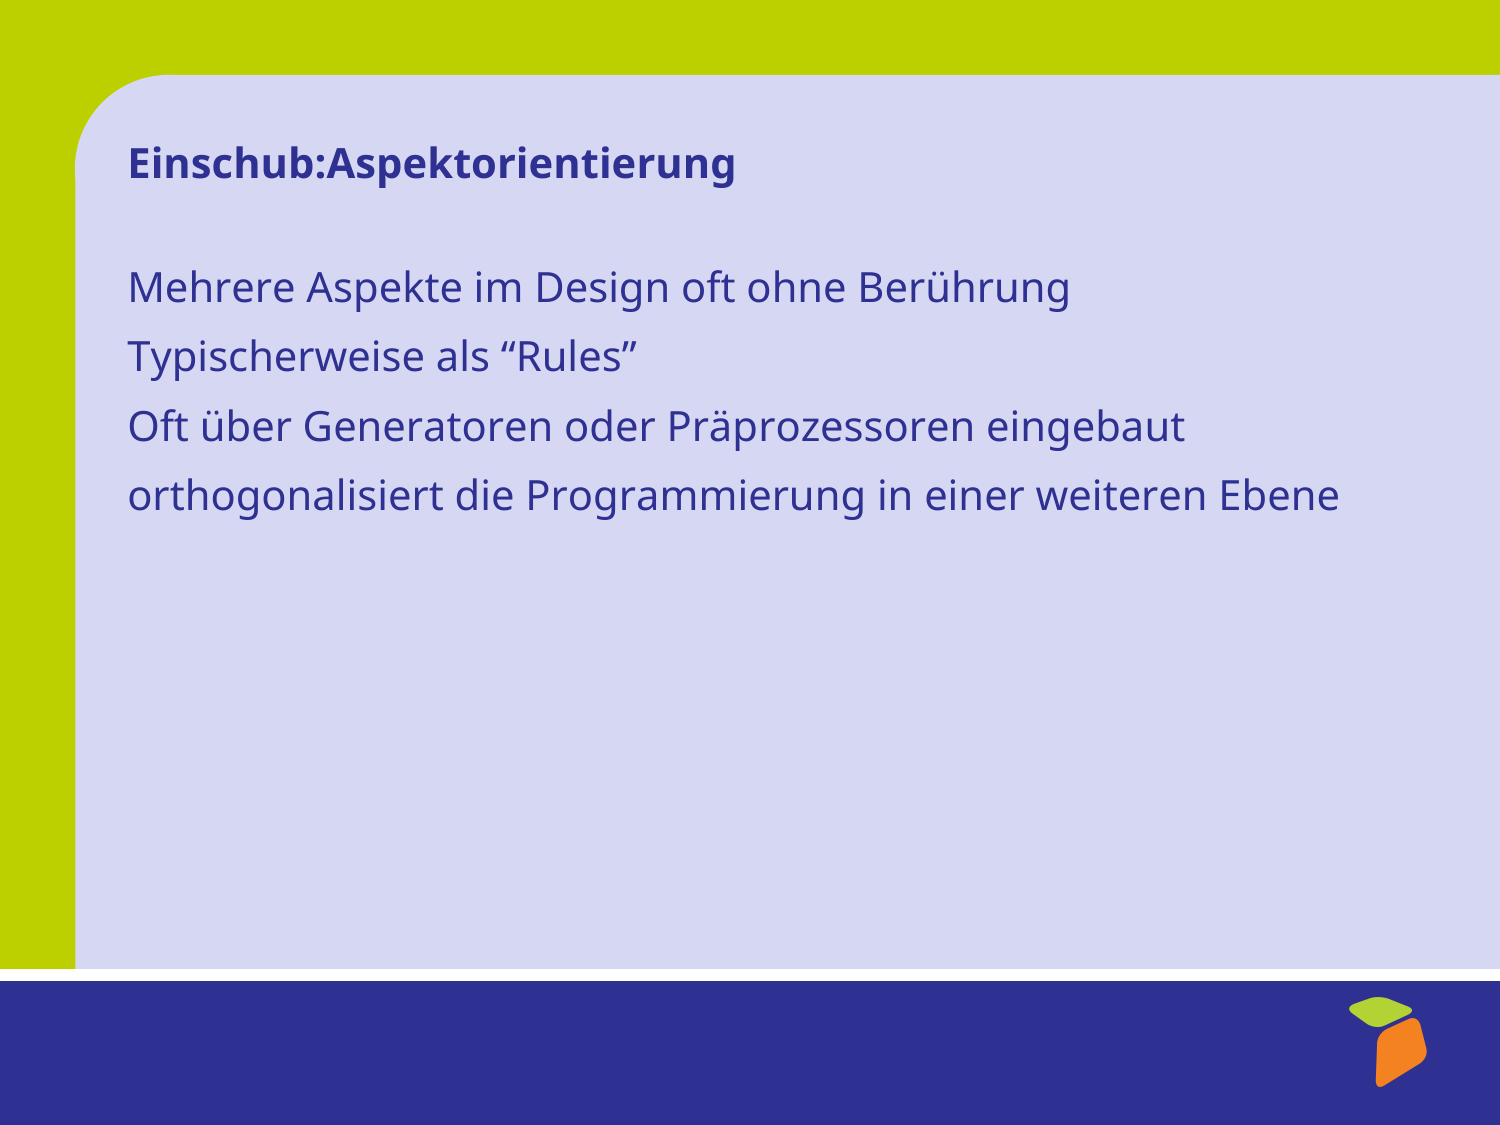

# Einschub:Aspektorientierung
Mehrere Aspekte im Design oft ohne Berührung
Typischerweise als “Rules”
Oft über Generatoren oder Präprozessoren eingebaut
orthogonalisiert die Programmierung in einer weiteren Ebene